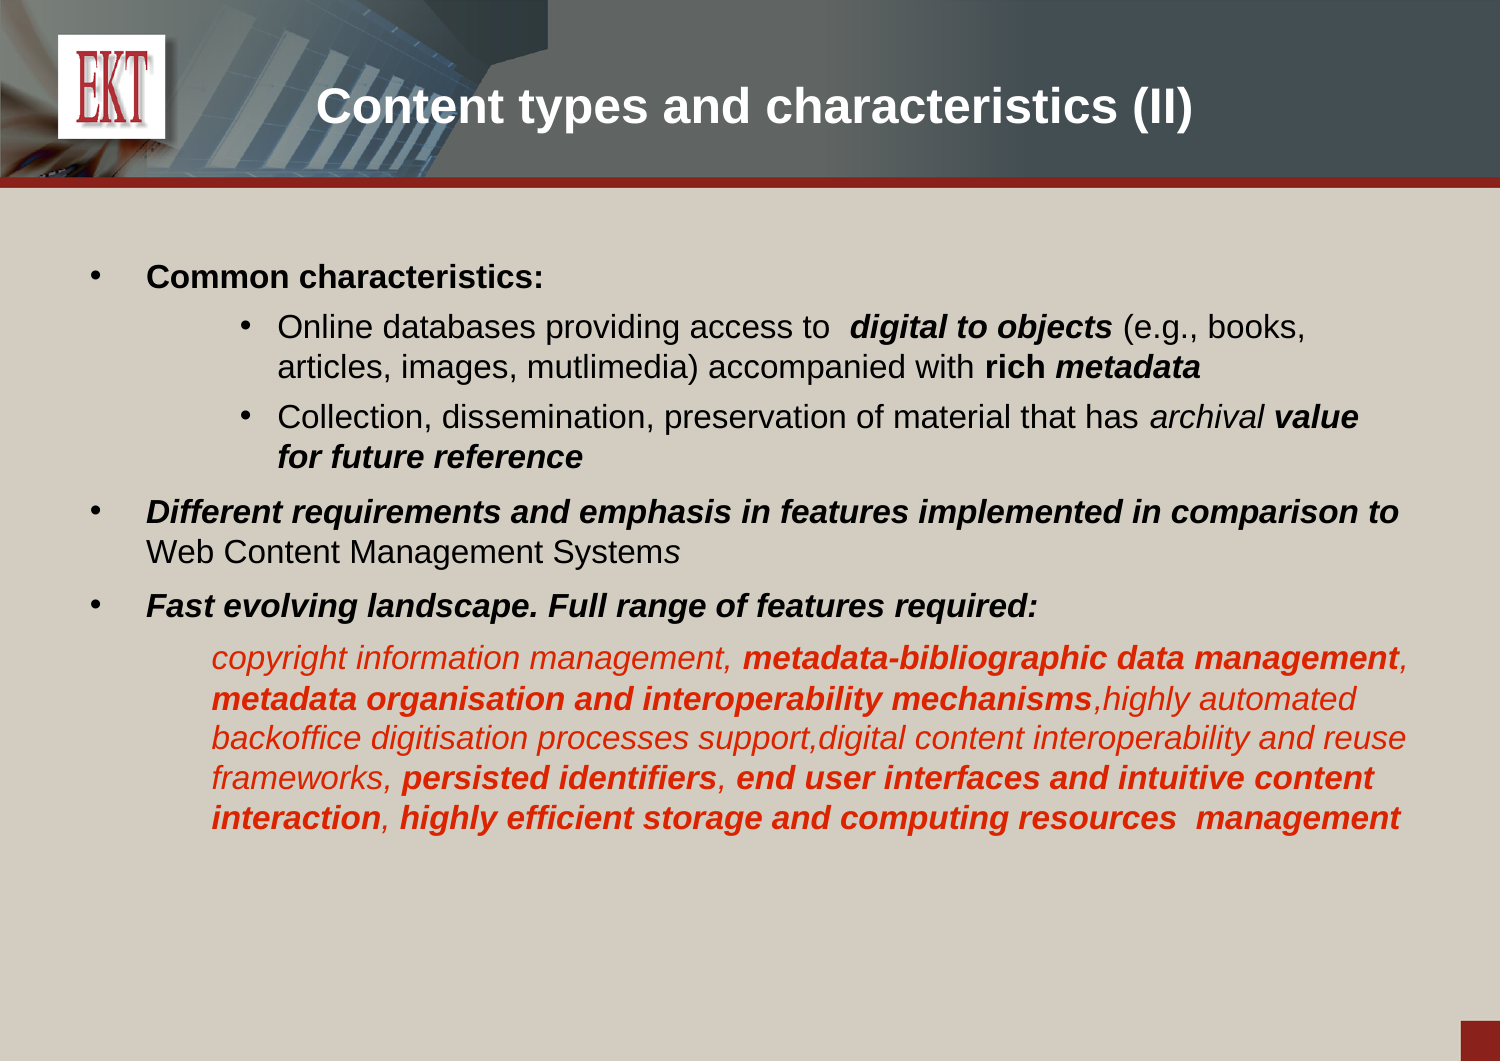

# Content types and characteristics (II)
Common characteristics:
Online databases providing access to digital to objects (e.g., books, articles, images, mutlimedia) accompanied with rich metadata
Collection, dissemination, preservation of material that has archival value for future reference
Different requirements and emphasis in features implemented in comparison to Web Content Management Systems
Fast evolving landscape. Full range of features required:
copyright information management, metadata-bibliographic data management, metadata organisation and interoperability mechanisms,highly automated backoffice digitisation processes support,digital content interoperability and reuse frameworks, persisted identifiers, end user interfaces and intuitive content interaction, highly efficient storage and computing resources management